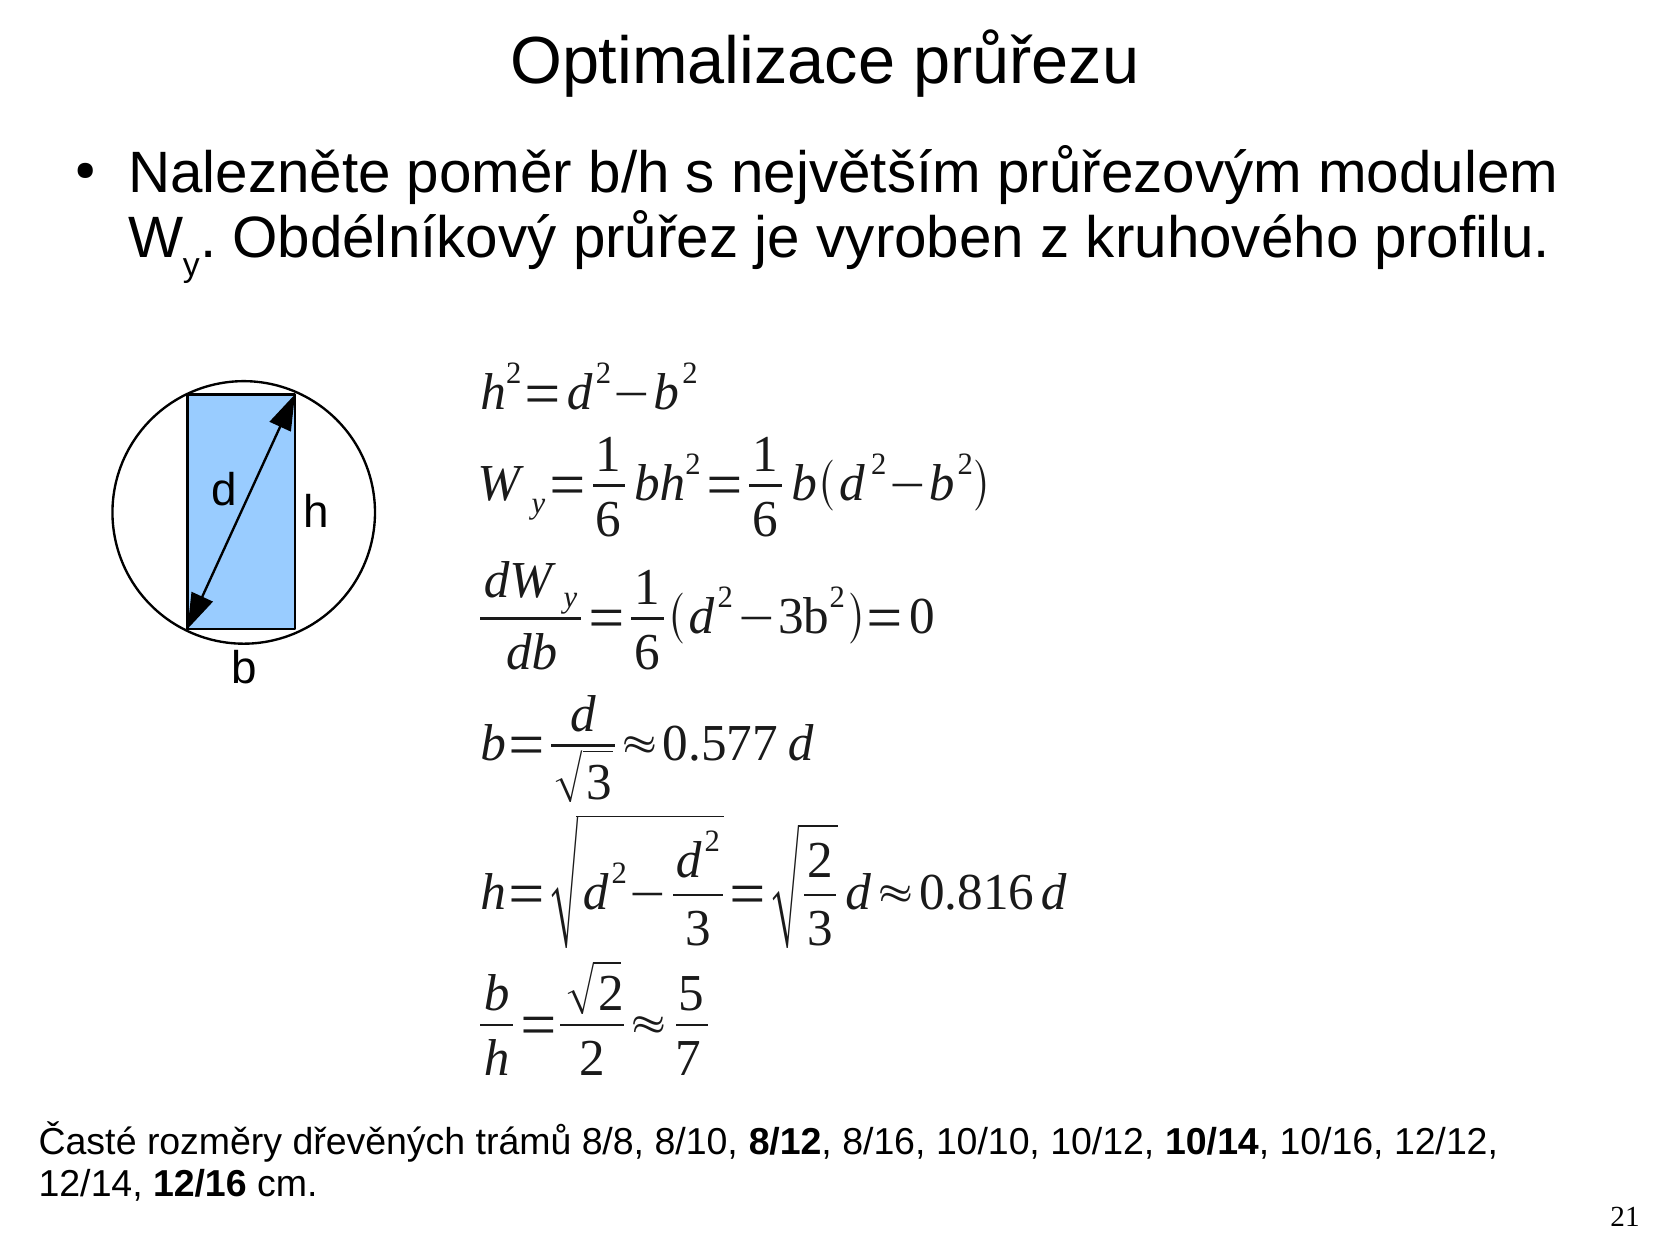

# Optimalizace průřezu
Nalezněte poměr b/h s největším průřezovým modulem Wy. Obdélníkový průřez je vyroben z kruhového profilu.
d
h
b
Časté rozměry dřevěných trámů 8/8, 8/10, 8/12, 8/16, 10/10, 10/12, 10/14, 10/16, 12/12, 12/14, 12/16 cm.
21